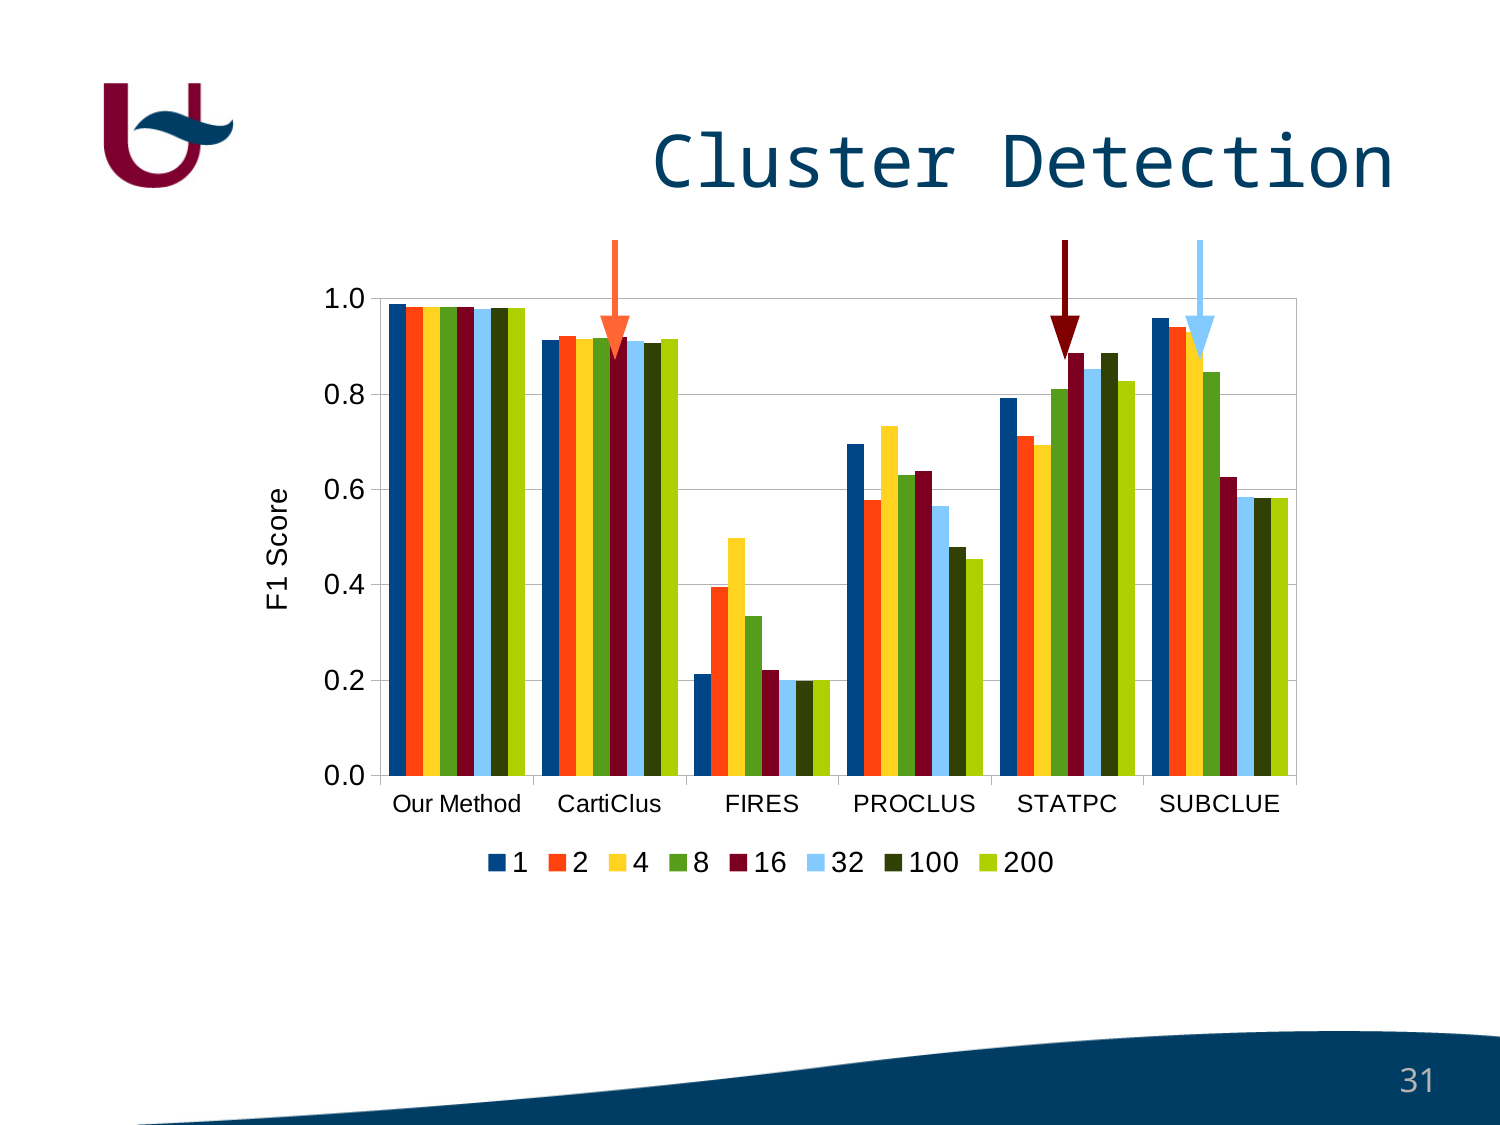

# Cluster Detection
### Chart
| Category | 1 | 2 | 4 | 8 | 16 | 32 | 100 | 200 |
|---|---|---|---|---|---|---|---|---|
| Our Method | 0.9878 | 0.9829 | 0.983 | 0.9823 | 0.9824 | 0.979 | 0.9797 | 0.9804 |
| CartiClus | 0.91388 | 0.92169 | 0.91494 | 0.91853 | 0.91938 | 0.91163 | 0.90764 | 0.91562 |
| FIRES | 0.2128 | 0.395 | 0.4988 | 0.3356 | 0.2206 | 0.2 | 0.1985 | 0.2 |
| PROCLUS | 0.6961 | 0.578433333333333 | 0.732 | 0.6306 | 0.637966666666667 | 0.5658 | 0.480366666666667 | 0.454666666666667 |
| STATPC | 0.7928 | 0.7117 | 0.6924 | 0.8116 | 0.8852 | 0.8535 | 0.8852 | 0.8277 |
| SUBCLUE | 0.9587 | 0.9402 | 0.9291 | 0.8456 | 0.6254 | 0.5841 | 0.5825 | 0.5825 |